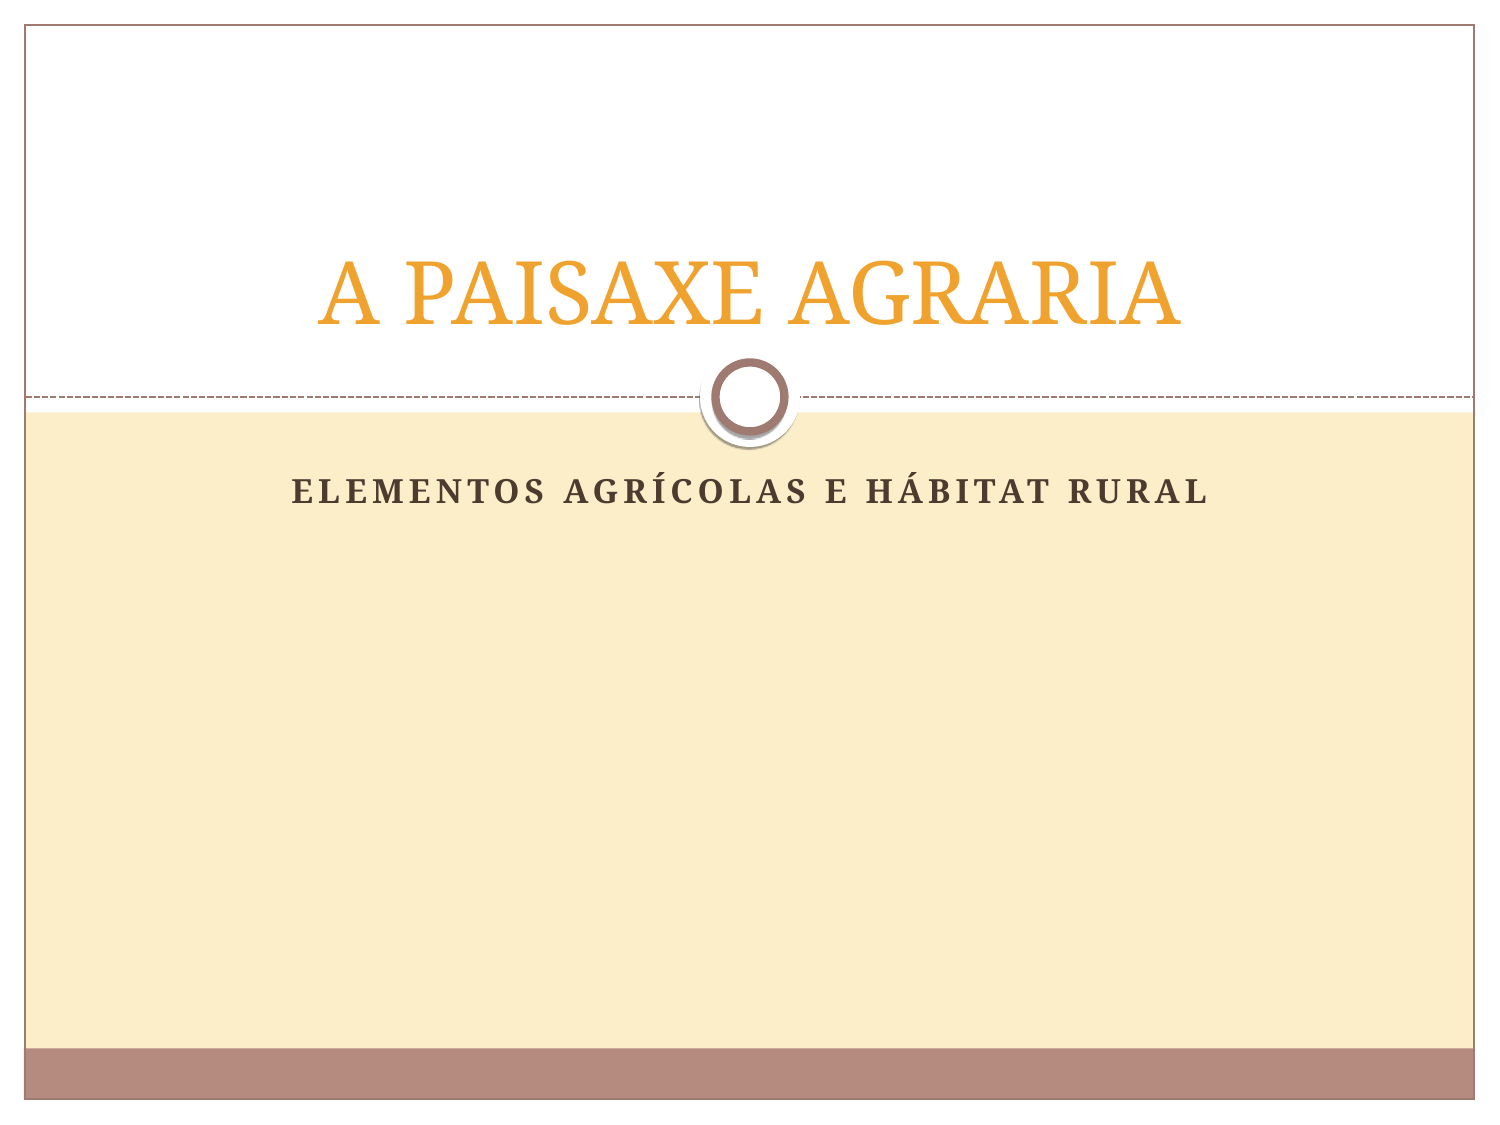

A PAISAXE AGRARIA
# Elementos agrícolas e hÁbitat rural